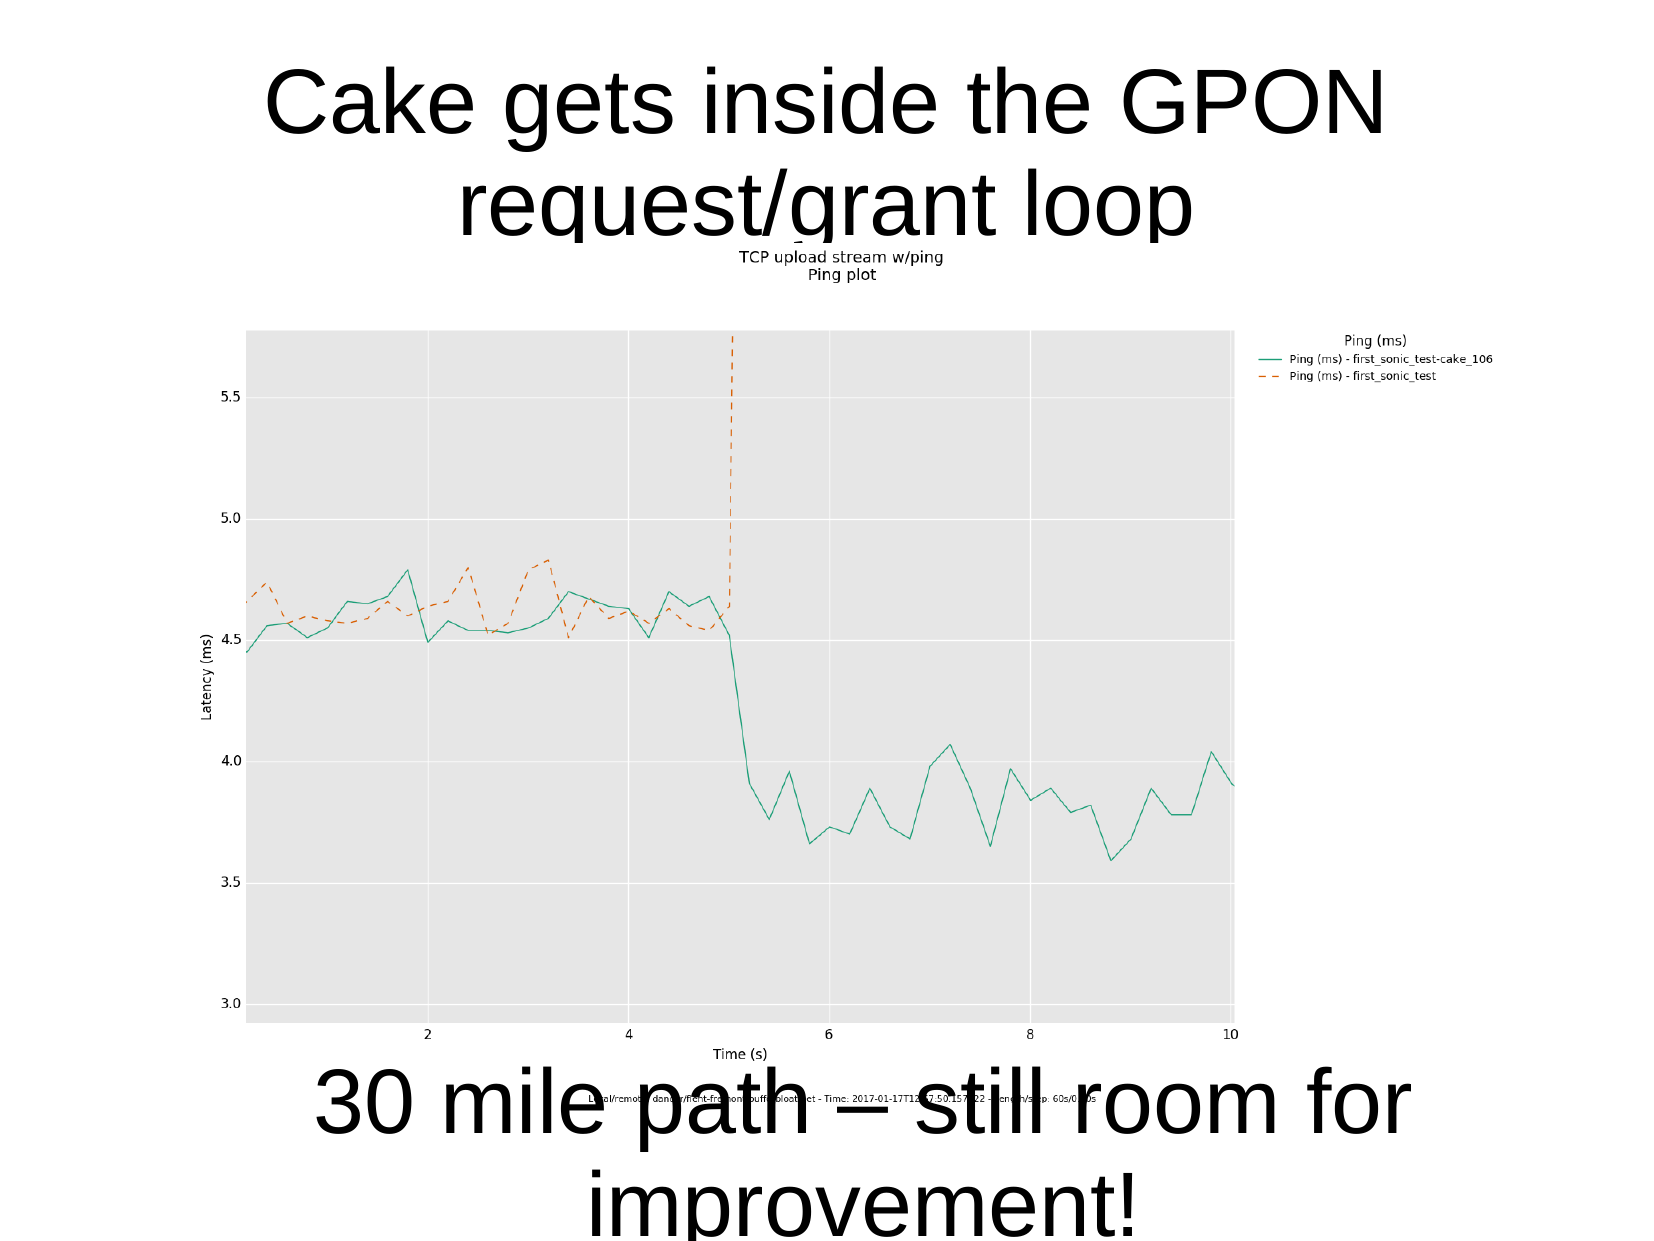

# Cake gets inside the GPON request/grant loop
30 mile path – still room for improvement!